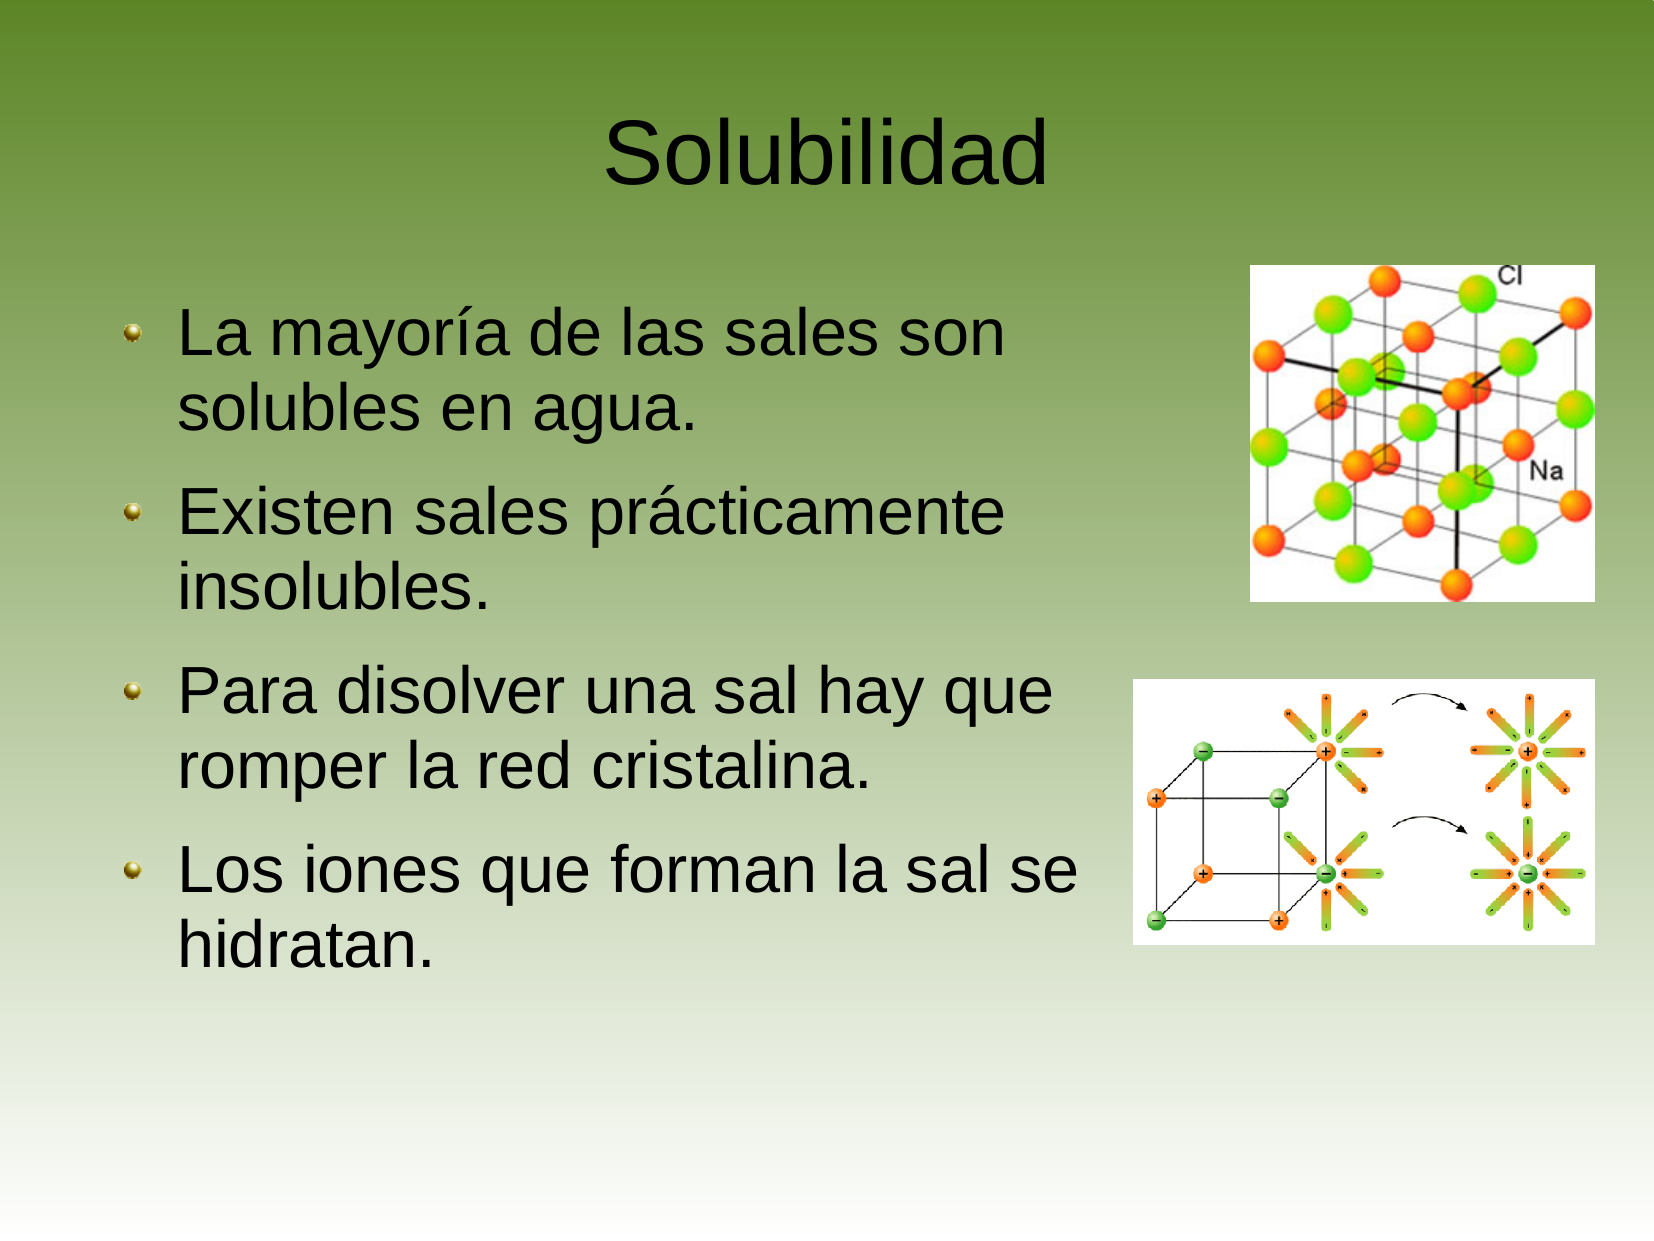

# Solubilidad
La mayoría de las sales son solubles en agua.
Existen sales prácticamente insolubles.
Para disolver una sal hay que romper la red cristalina.
Los iones que forman la sal se hidratan.